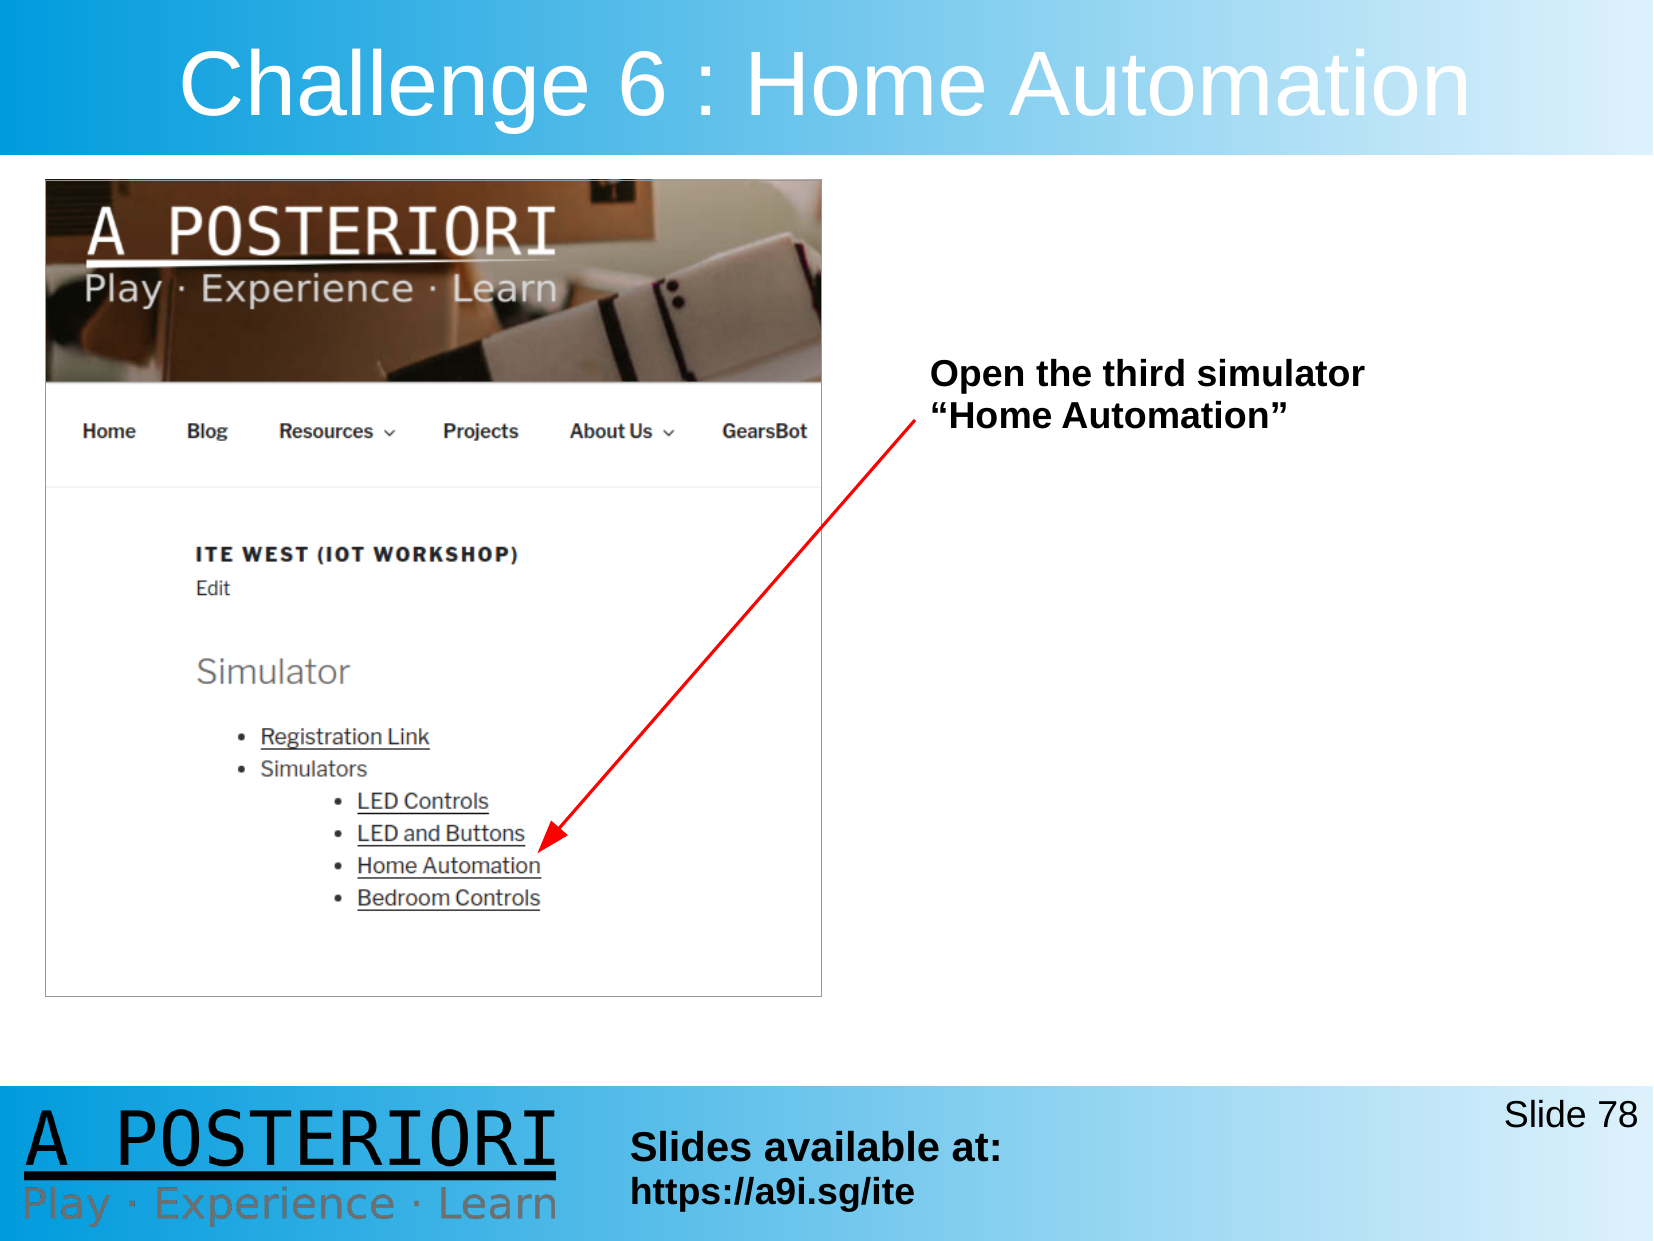

# Challenge 6 : Home Automation
Open the third simulator
“Home Automation”